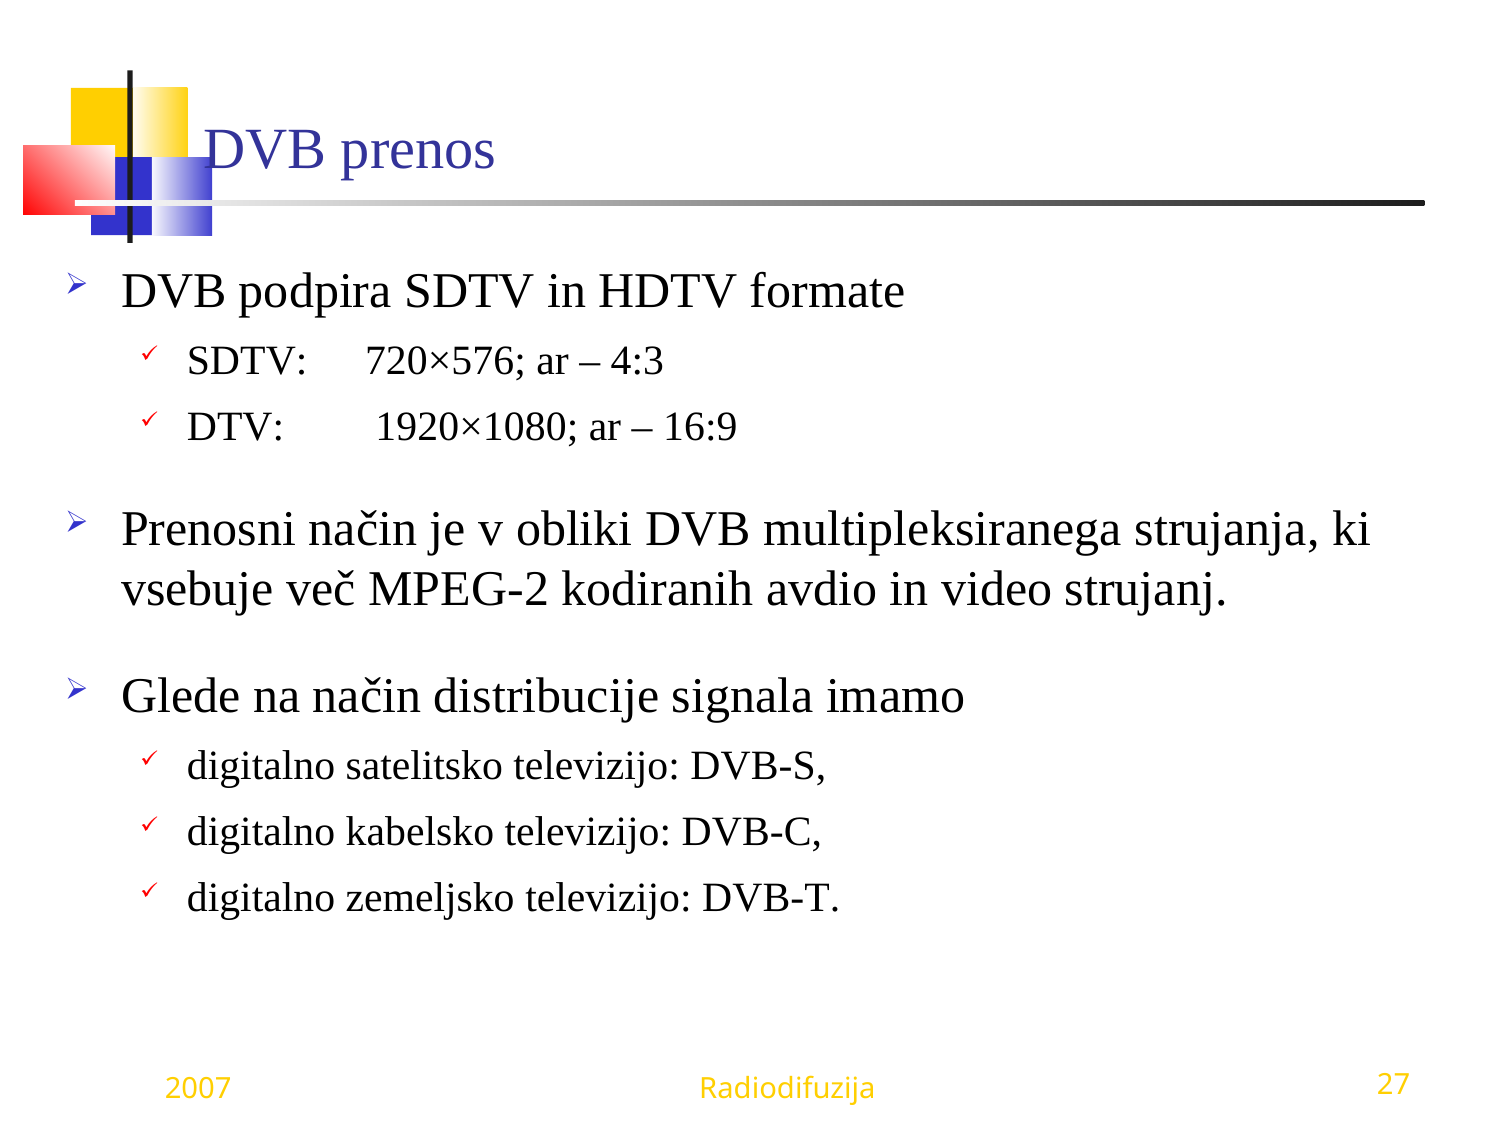

# DVB prenos
DVB podpira SDTV in HDTV formate
SDTV: 	720×576; ar – 4:3
DTV:	 1920×1080; ar – 16:9
Prenosni način je v obliki DVB multipleksiranega strujanja, ki vsebuje več MPEG-2 kodiranih avdio in video strujanj.
Glede na način distribucije signala imamo
digitalno satelitsko televizijo: DVB-S,
digitalno kabelsko televizijo: DVB-C,
digitalno zemeljsko televizijo: DVB-T.
2007
Radiodifuzija